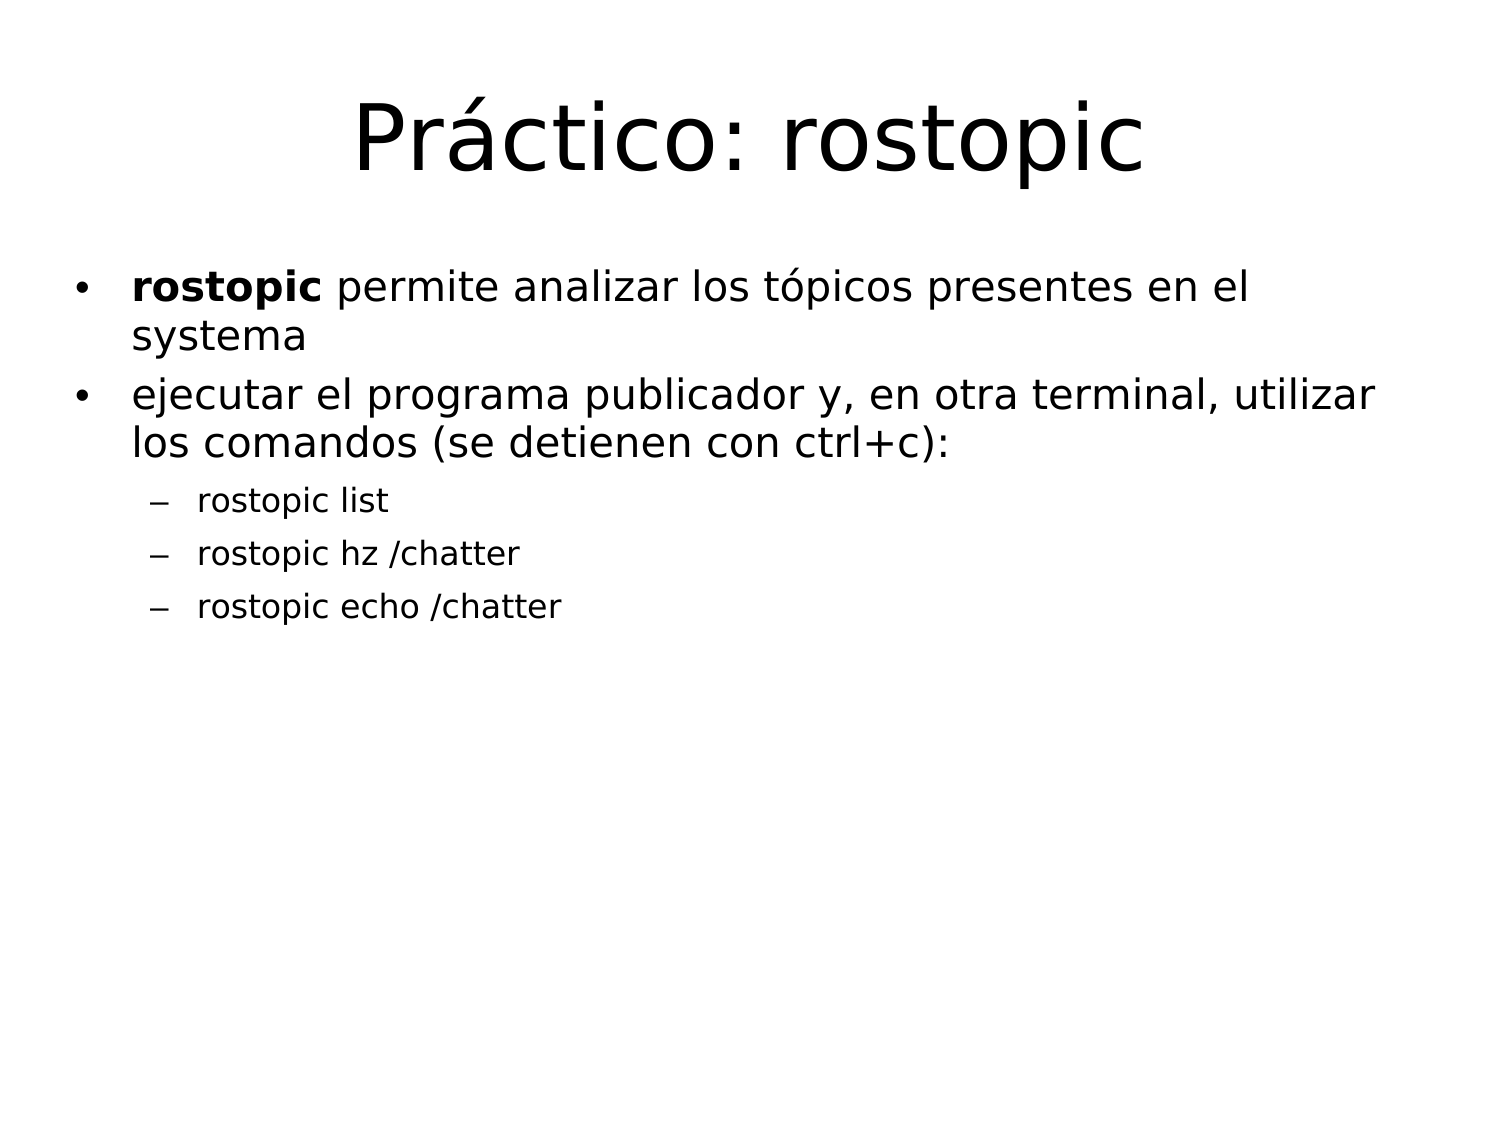

# Práctico: rostopic
rostopic permite analizar los tópicos presentes en el systema
ejecutar el programa publicador y, en otra terminal, utilizar los comandos (se detienen con ctrl+c):
rostopic list
rostopic hz /chatter
rostopic echo /chatter